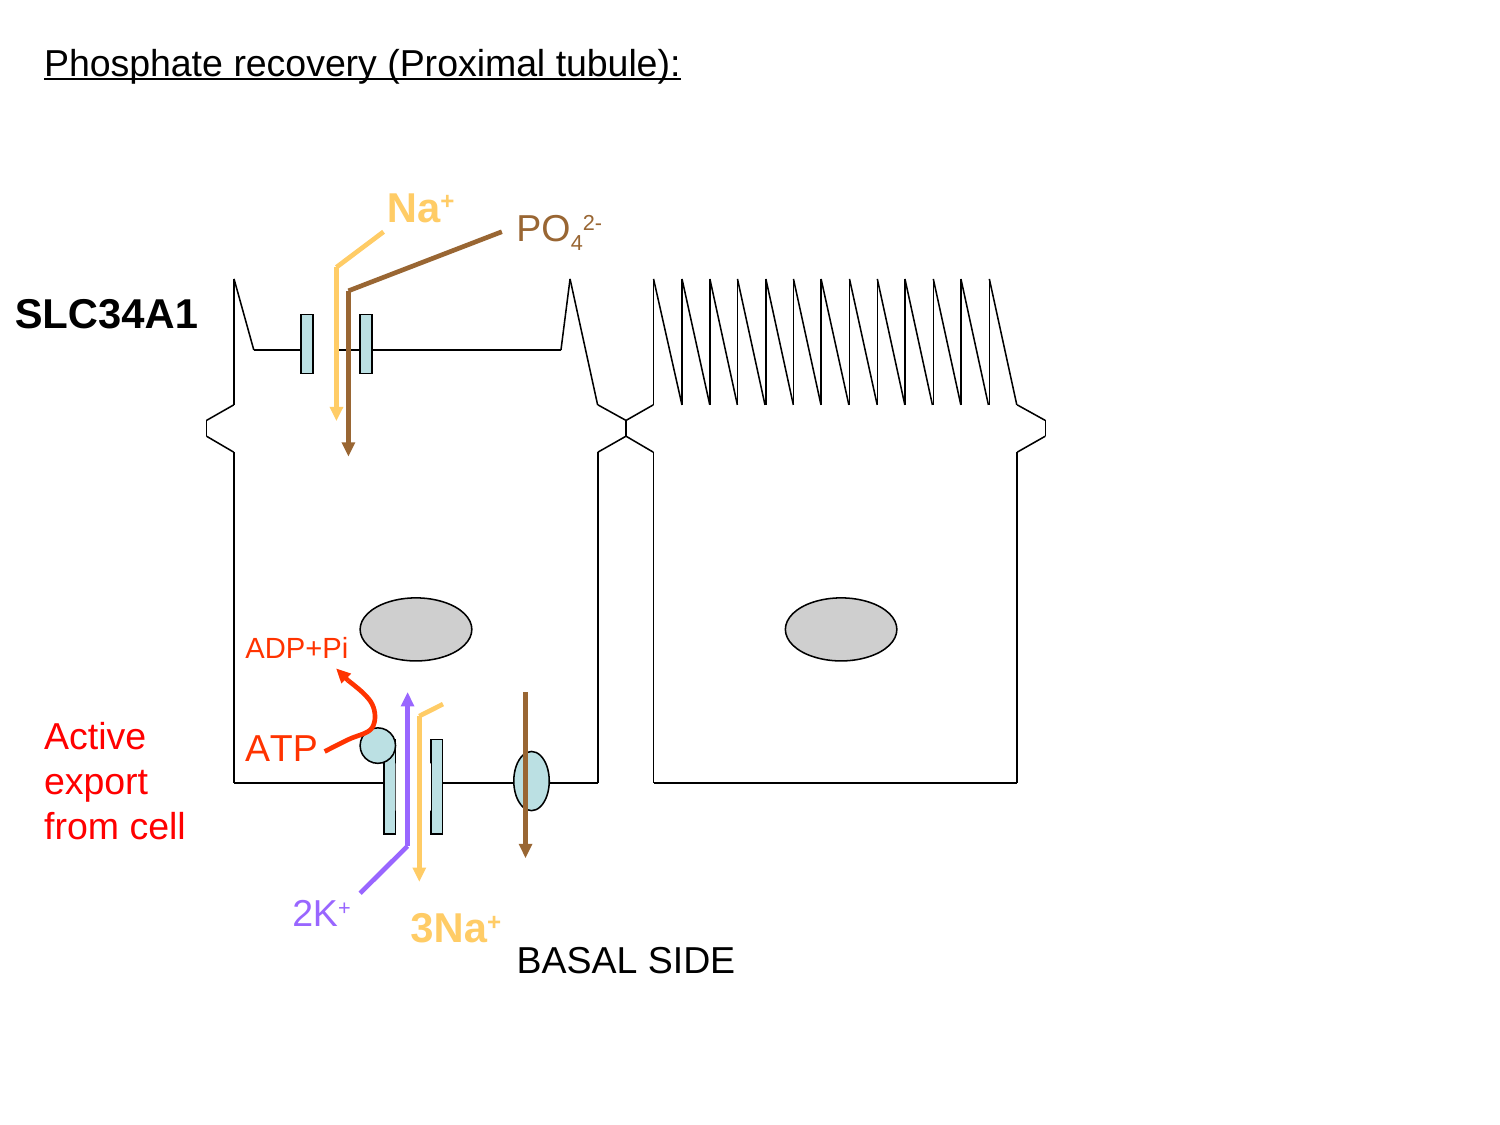

Phosphate recovery (Proximal tubule):
Na+
PO42-
SLC34A1
ADP+Pi
Active export from cell
ATP
2K+
3Na+
BASAL SIDE